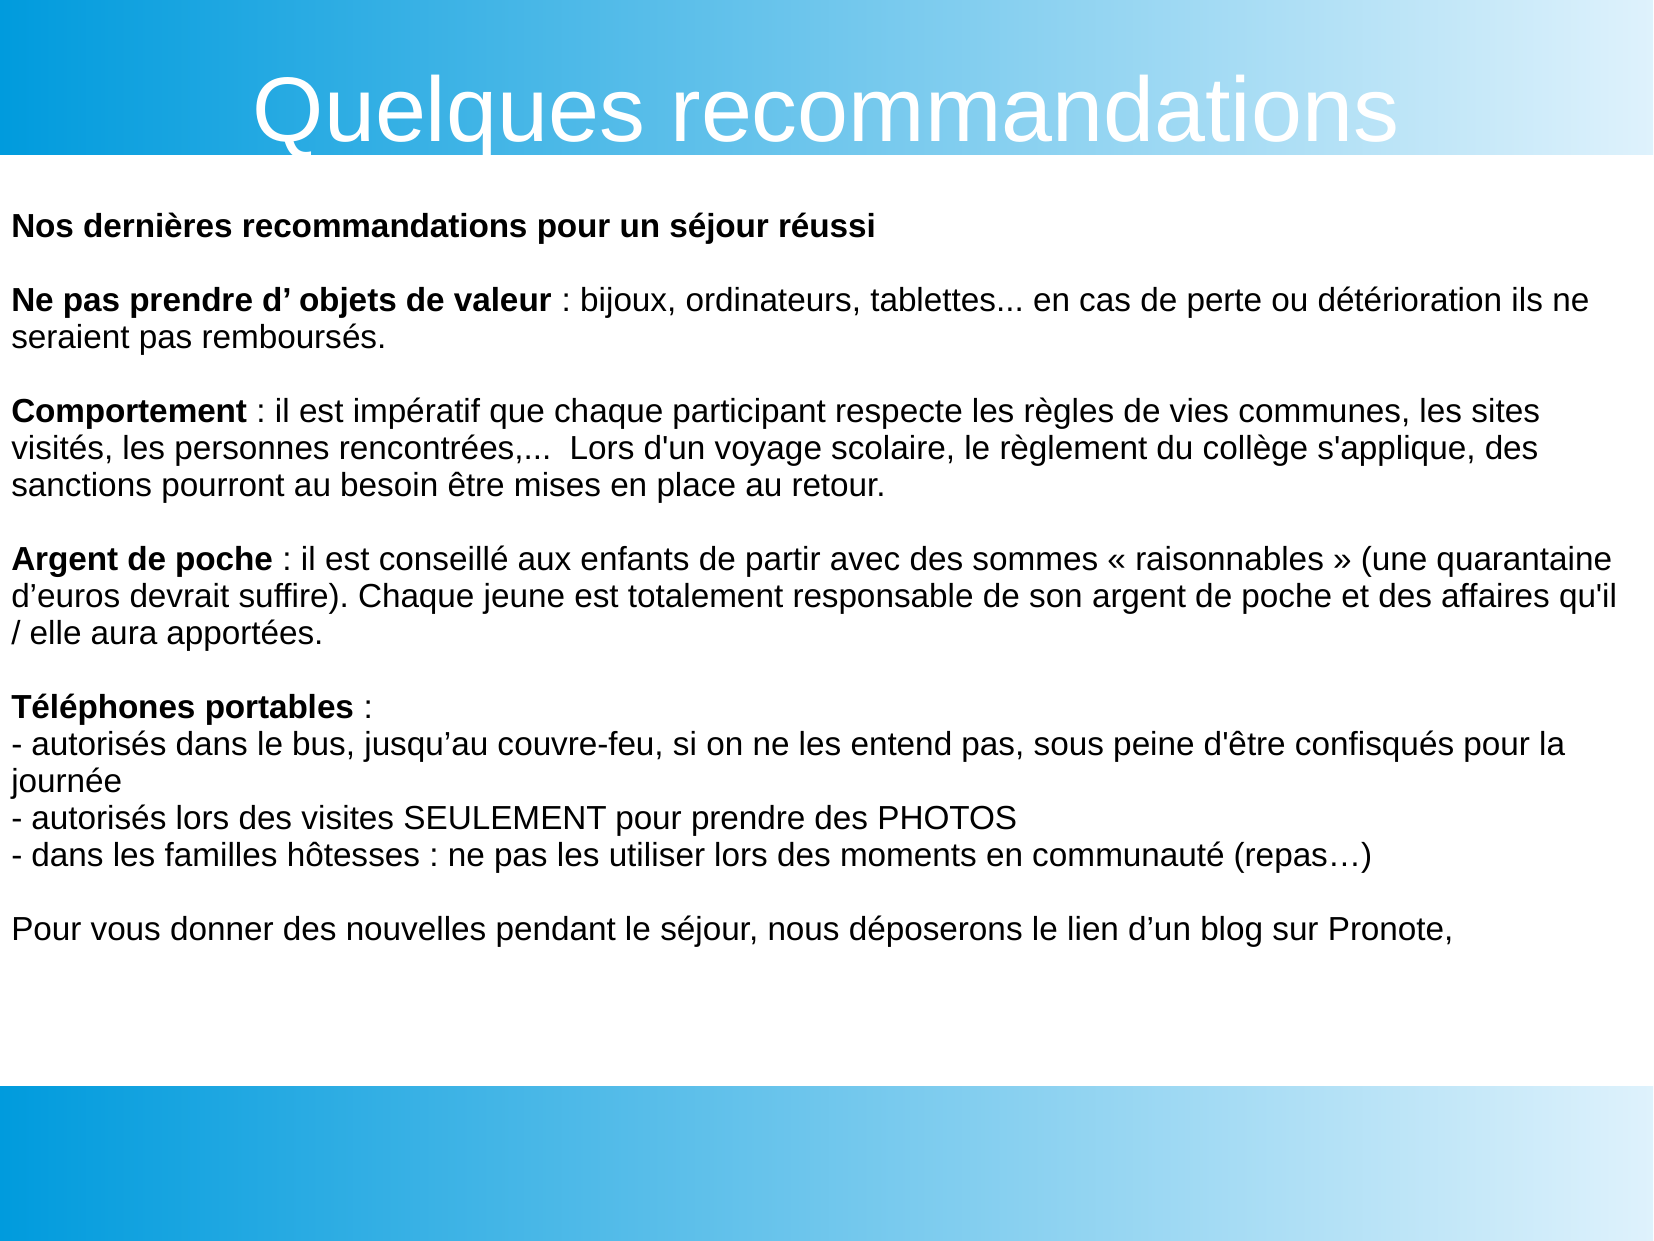

# Quelques recommandations
Nos dernières recommandations pour un séjour réussi
Ne pas prendre d’ objets de valeur : bijoux, ordinateurs, tablettes... en cas de perte ou détérioration ils ne seraient pas remboursés.
Comportement : il est impératif que chaque participant respecte les règles de vies communes, les sites visités, les personnes rencontrées,... Lors d'un voyage scolaire, le règlement du collège s'applique, des sanctions pourront au besoin être mises en place au retour.
Argent de poche : il est conseillé aux enfants de partir avec des sommes « raisonnables » (une quarantaine d’euros devrait suffire). Chaque jeune est totalement responsable de son argent de poche et des affaires qu'il / elle aura apportées.
Téléphones portables :
- autorisés dans le bus, jusqu’au couvre-feu, si on ne les entend pas, sous peine d'être confisqués pour la journée
- autorisés lors des visites SEULEMENT pour prendre des PHOTOS
- dans les familles hôtesses : ne pas les utiliser lors des moments en communauté (repas…)
Pour vous donner des nouvelles pendant le séjour, nous déposerons le lien d’un blog sur Pronote,